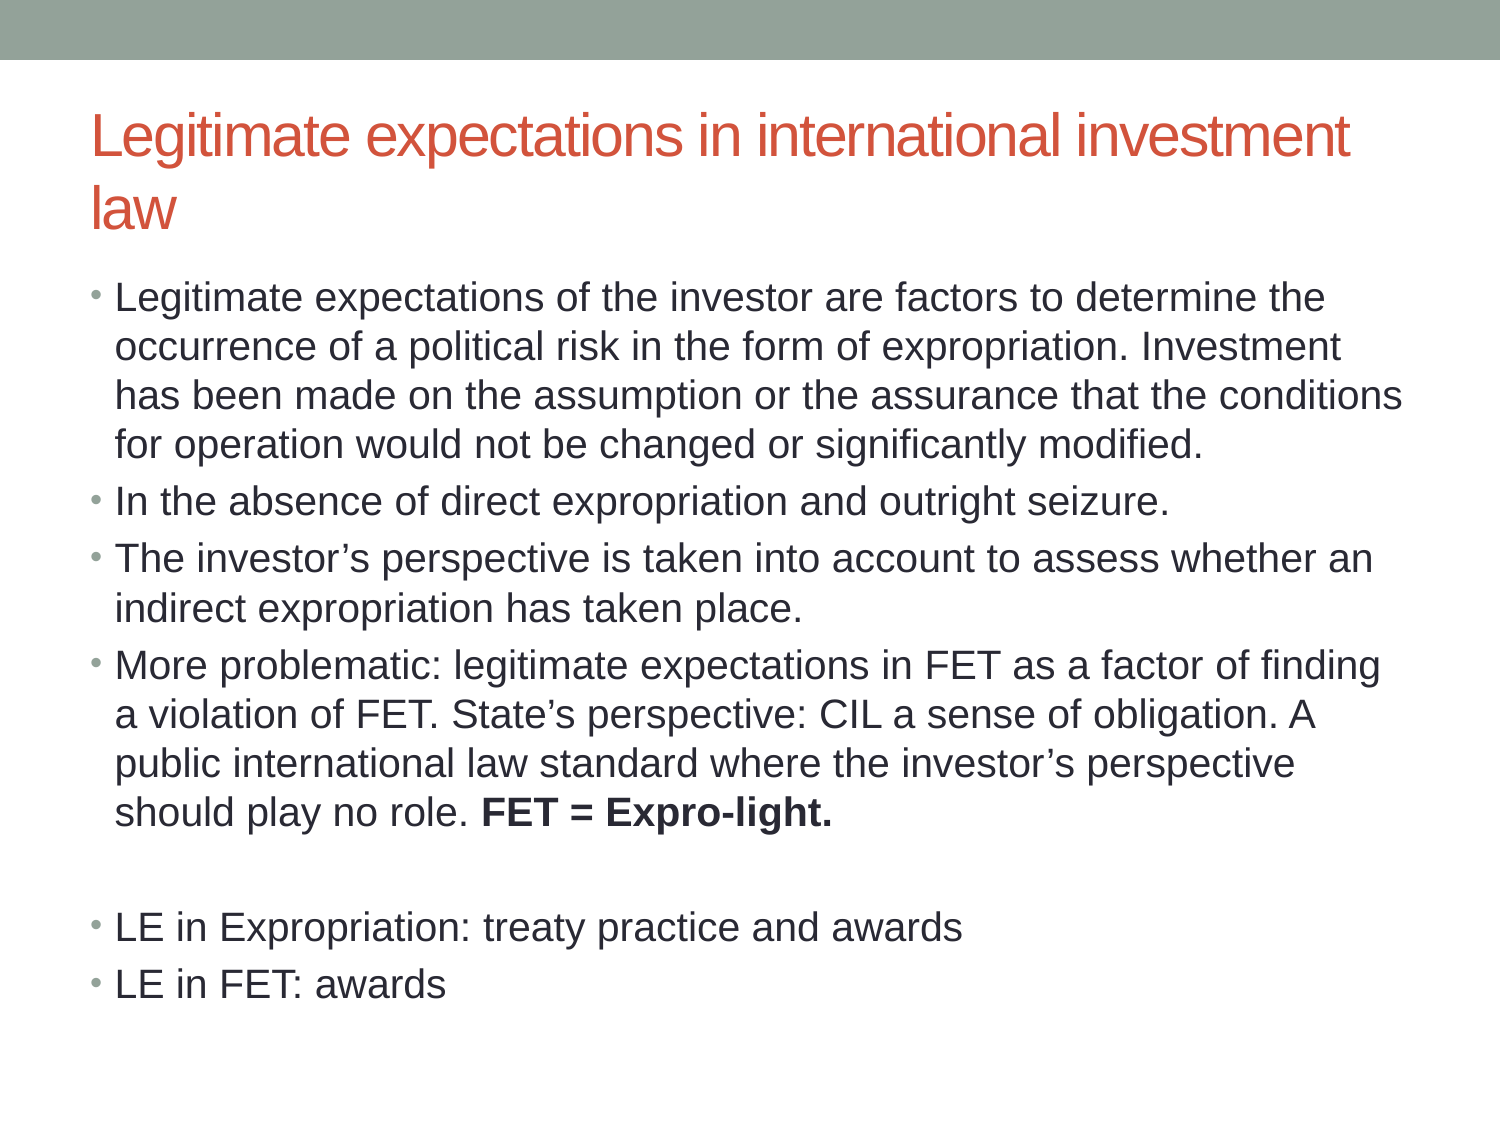

# Legitimate expectations in international investment law
Legitimate expectations of the investor are factors to determine the occurrence of a political risk in the form of expropriation. Investment has been made on the assumption or the assurance that the conditions for operation would not be changed or significantly modified.
In the absence of direct expropriation and outright seizure.
The investor’s perspective is taken into account to assess whether an indirect expropriation has taken place.
More problematic: legitimate expectations in FET as a factor of finding a violation of FET. State’s perspective: CIL a sense of obligation. A public international law standard where the investor’s perspective should play no role. FET = Expro-light.
LE in Expropriation: treaty practice and awards
LE in FET: awards